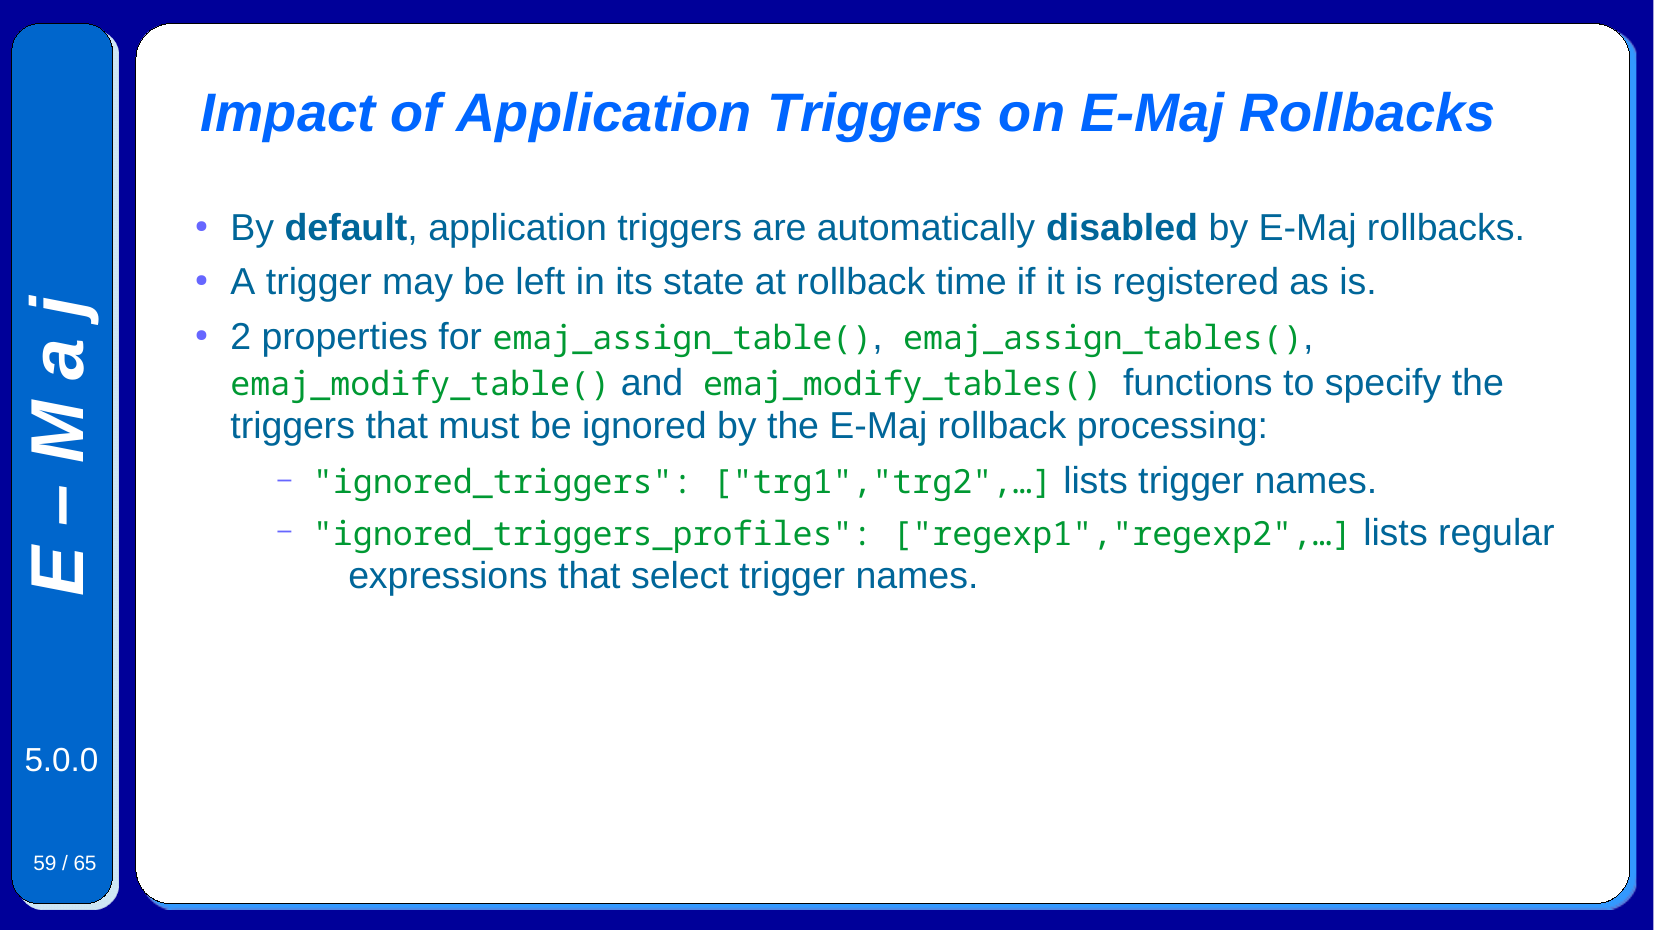

# Impact of Application Triggers on E-Maj Rollbacks
By default, application triggers are automatically disabled by E-Maj rollbacks.
A trigger may be left in its state at rollback time if it is registered as is.
2 properties for emaj_assign_table(), emaj_assign_tables(), emaj_modify_table() and emaj_modify_tables() functions to specify the triggers that must be ignored by the E-Maj rollback processing:
"ignored_triggers": ["trg1","trg2",…] lists trigger names.
"ignored_triggers_profiles": ["regexp1","regexp2",…] lists regular expressions that select trigger names.